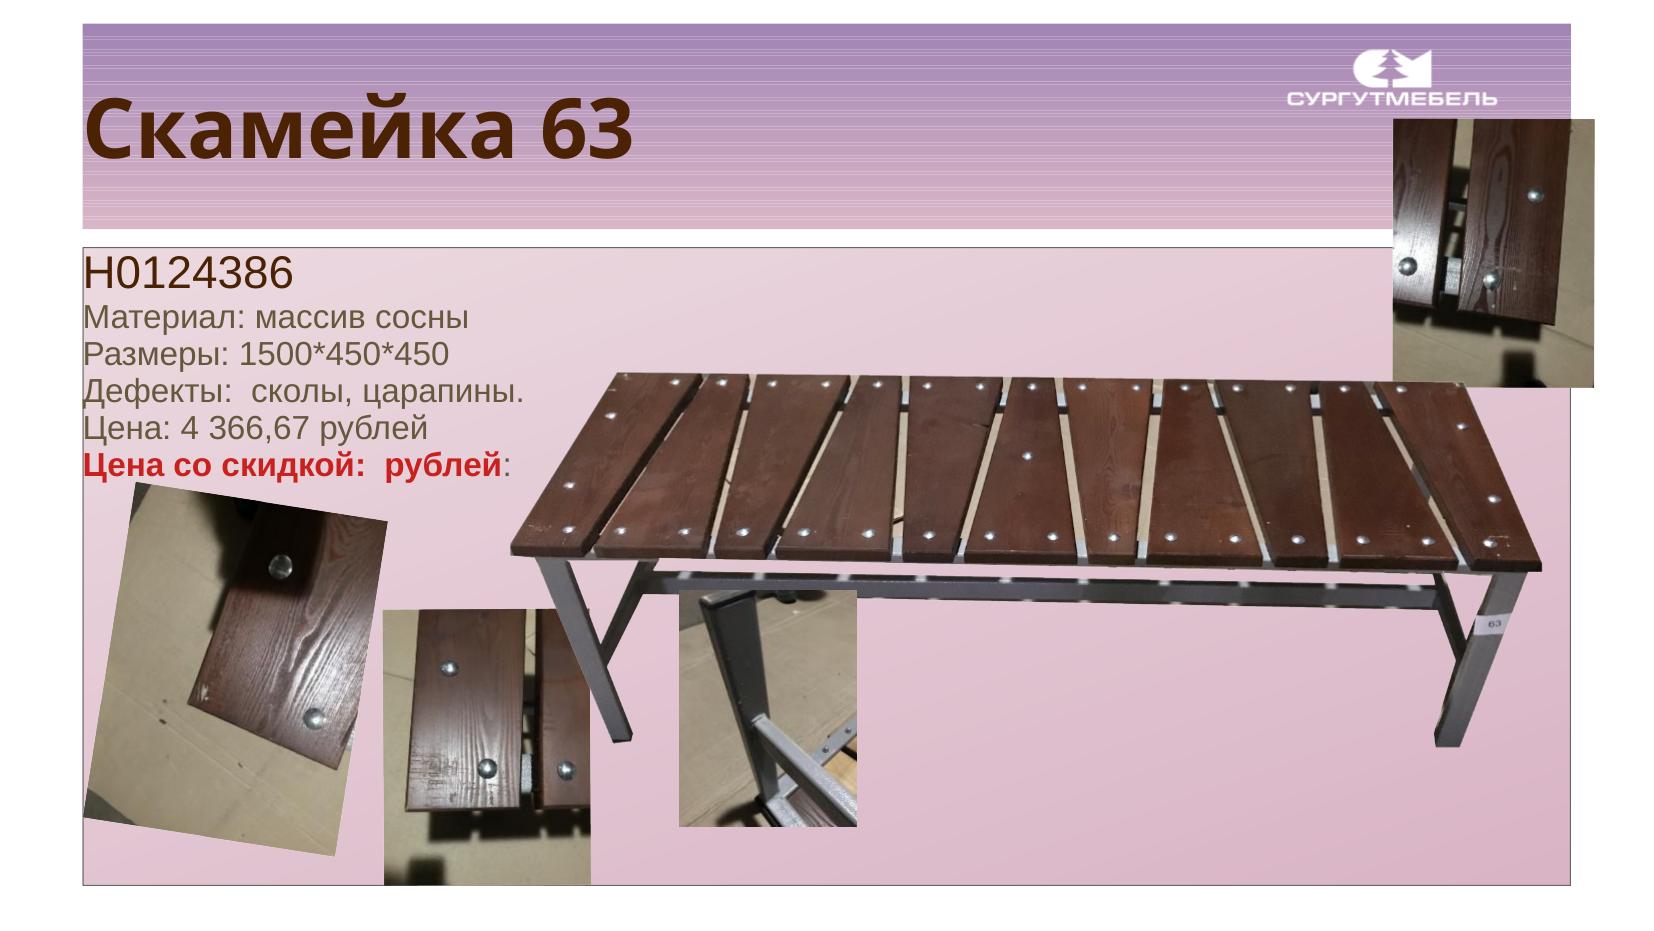

# Скамейка 63
Н0124386
Материал: массив сосны
Размеры: 1500*450*450
Дефекты: сколы, царапины.
Цена: 4 366,67 рублей
Цена со скидкой: рублей: